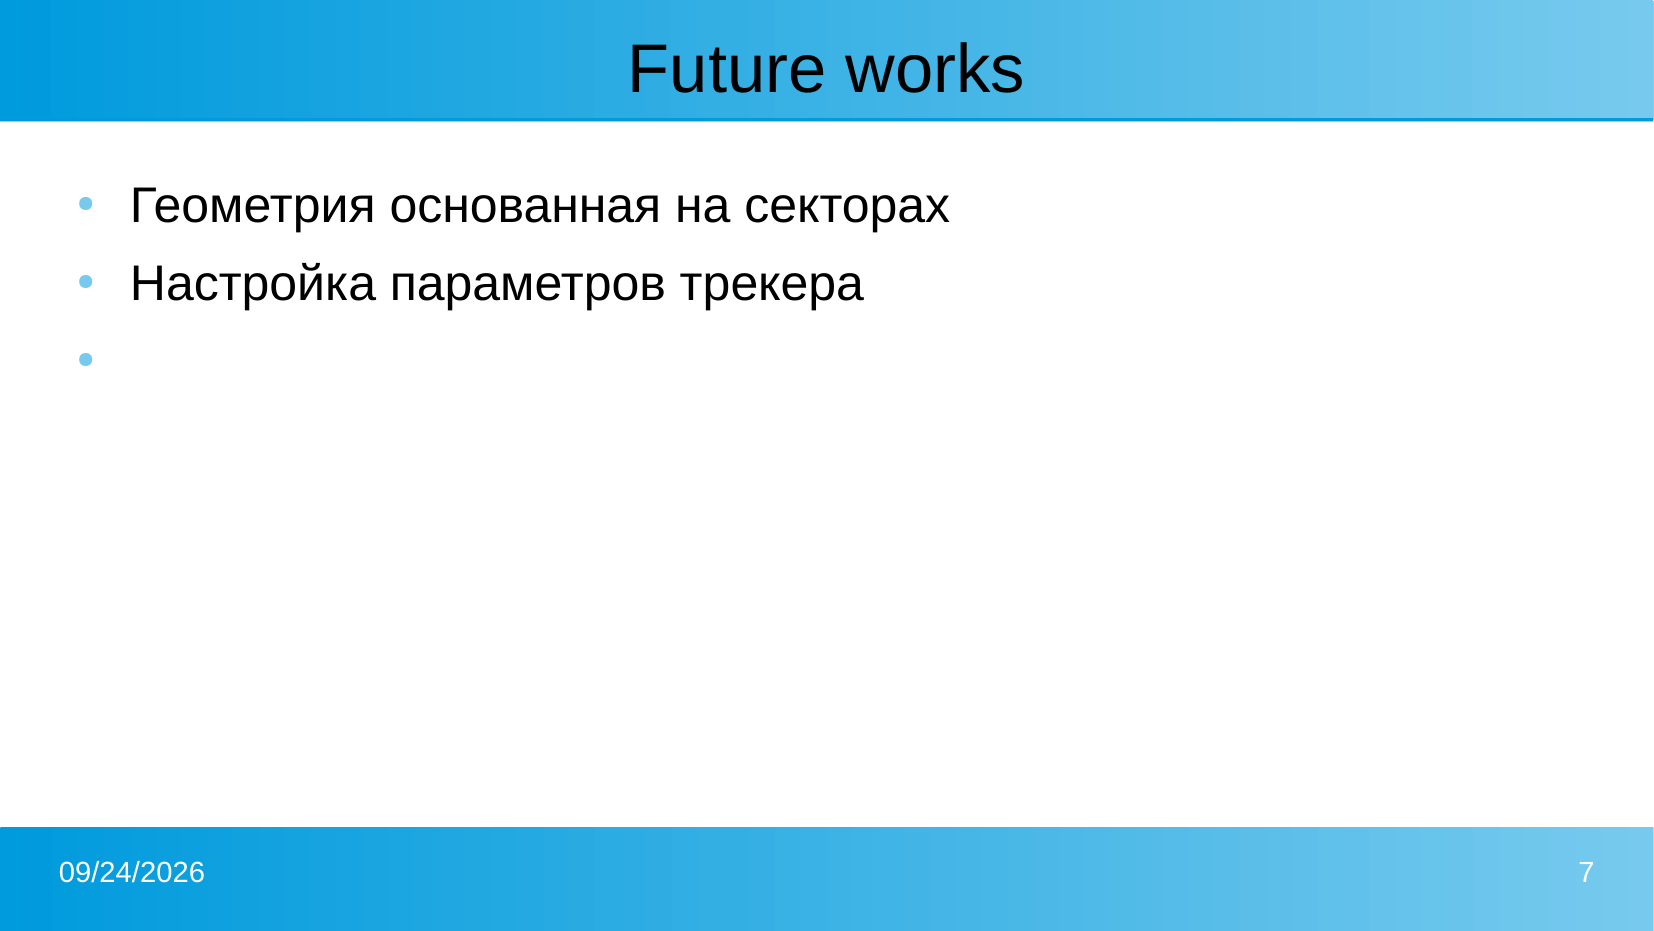

# Future works
Геометрия основанная на секторах
Настройка параметров трекера
7